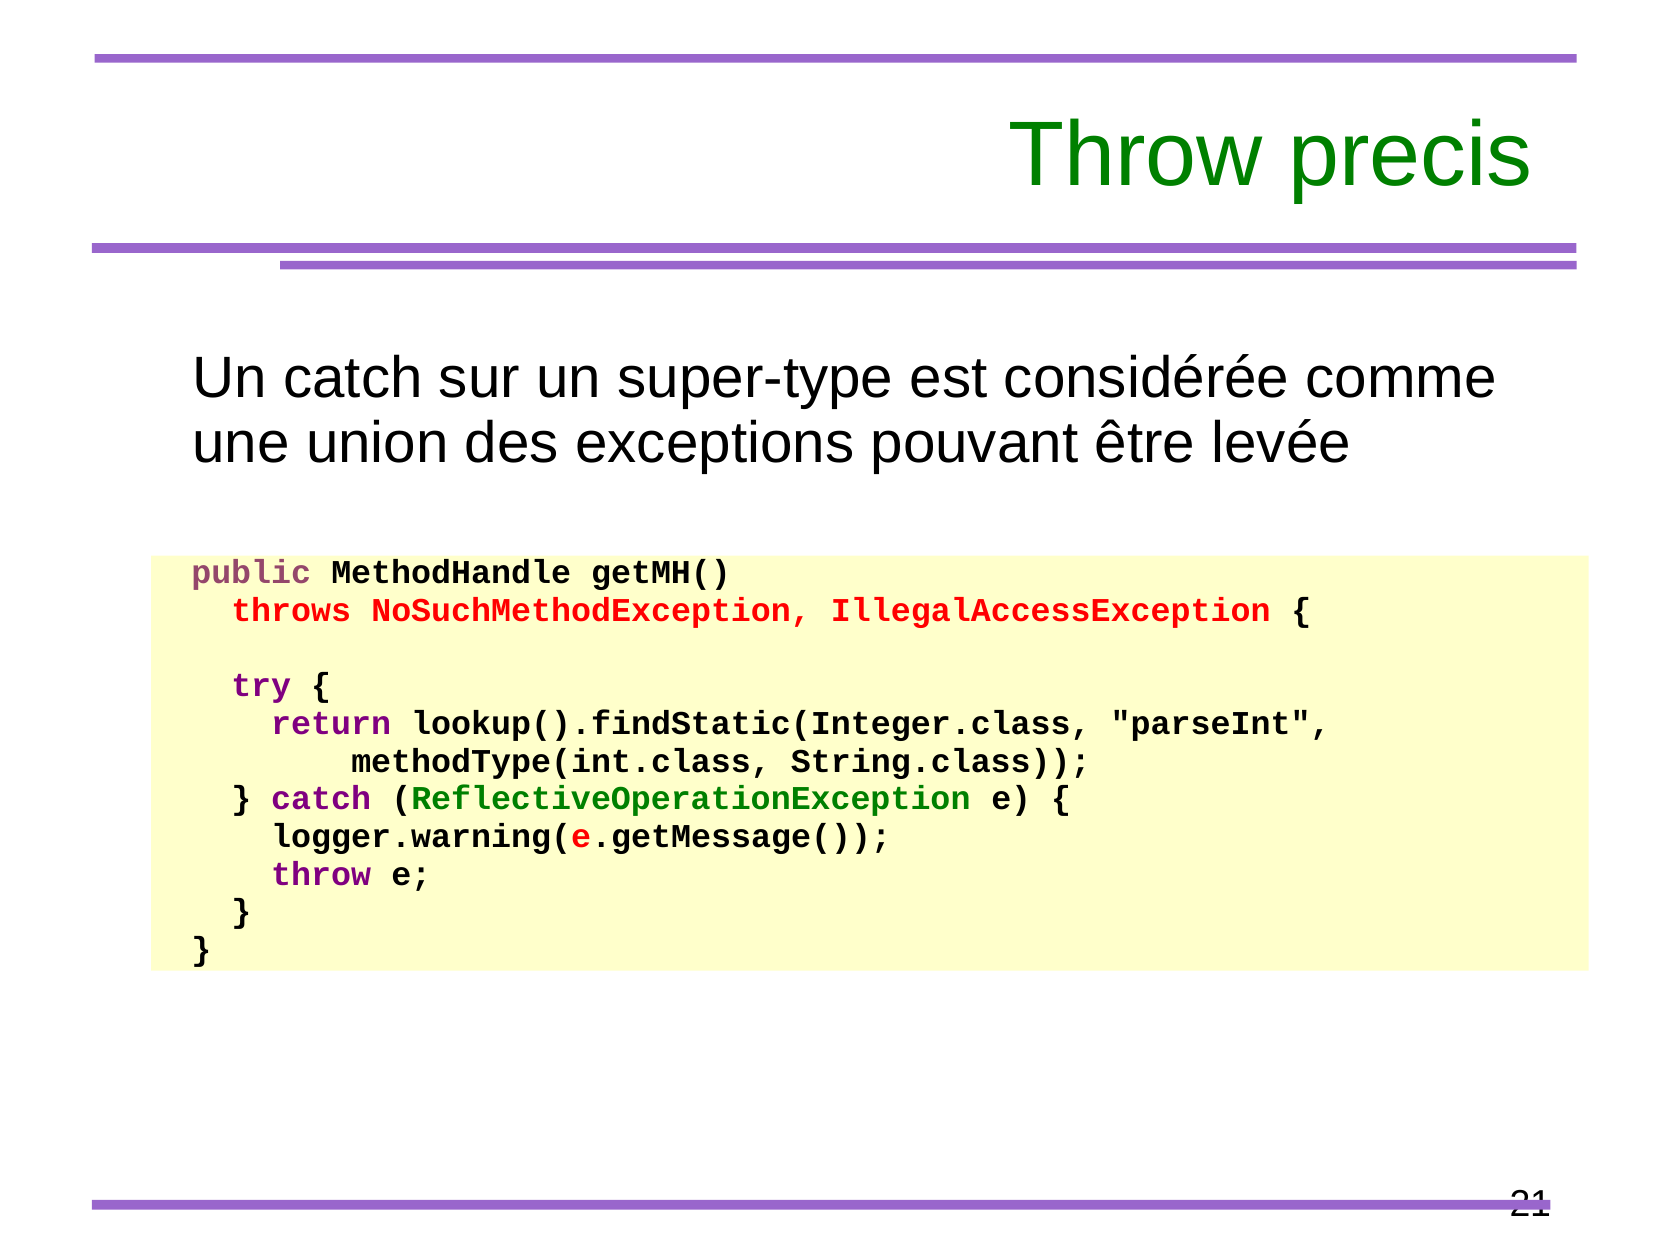

# Throw precis
Un catch sur un super-type est considérée comme une union des exceptions pouvant être levée
 public MethodHandle getMH()
 throws NoSuchMethodException, IllegalAccessException {
 try {
 return lookup().findStatic(Integer.class, "parseInt",
 methodType(int.class, String.class));
 } catch (ReflectiveOperationException e) {
 logger.warning(e.getMessage());
 throw e;
 }
 }